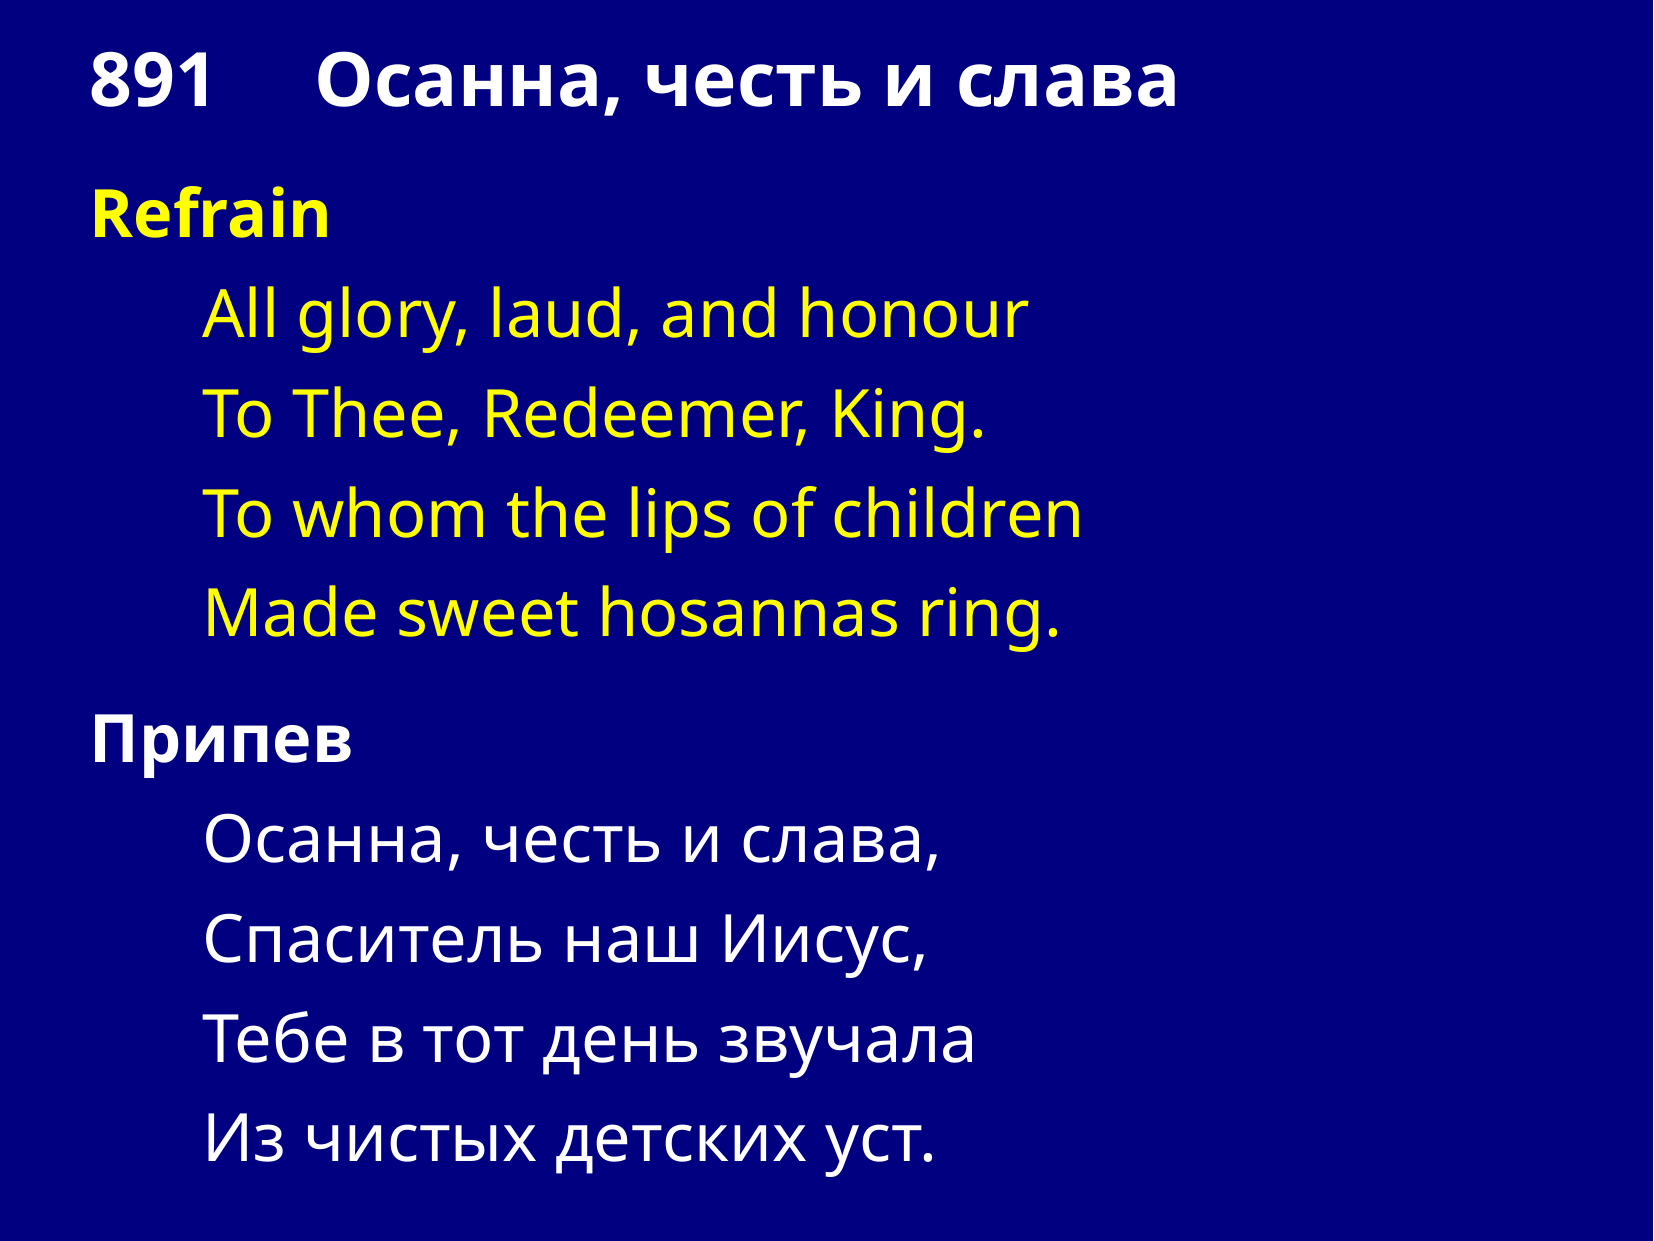

891	Осанна, честь и слава
Refrain
	All glory, laud, and honour
	To Thee, Redeemer, King.
	To whom the lips of children
	Made sweet hosannas ring.
Припев
	Осанна, честь и слава,
	Спаситель наш Иисус,
	Тебе в тот день звучала
	Из чистых детских уст.